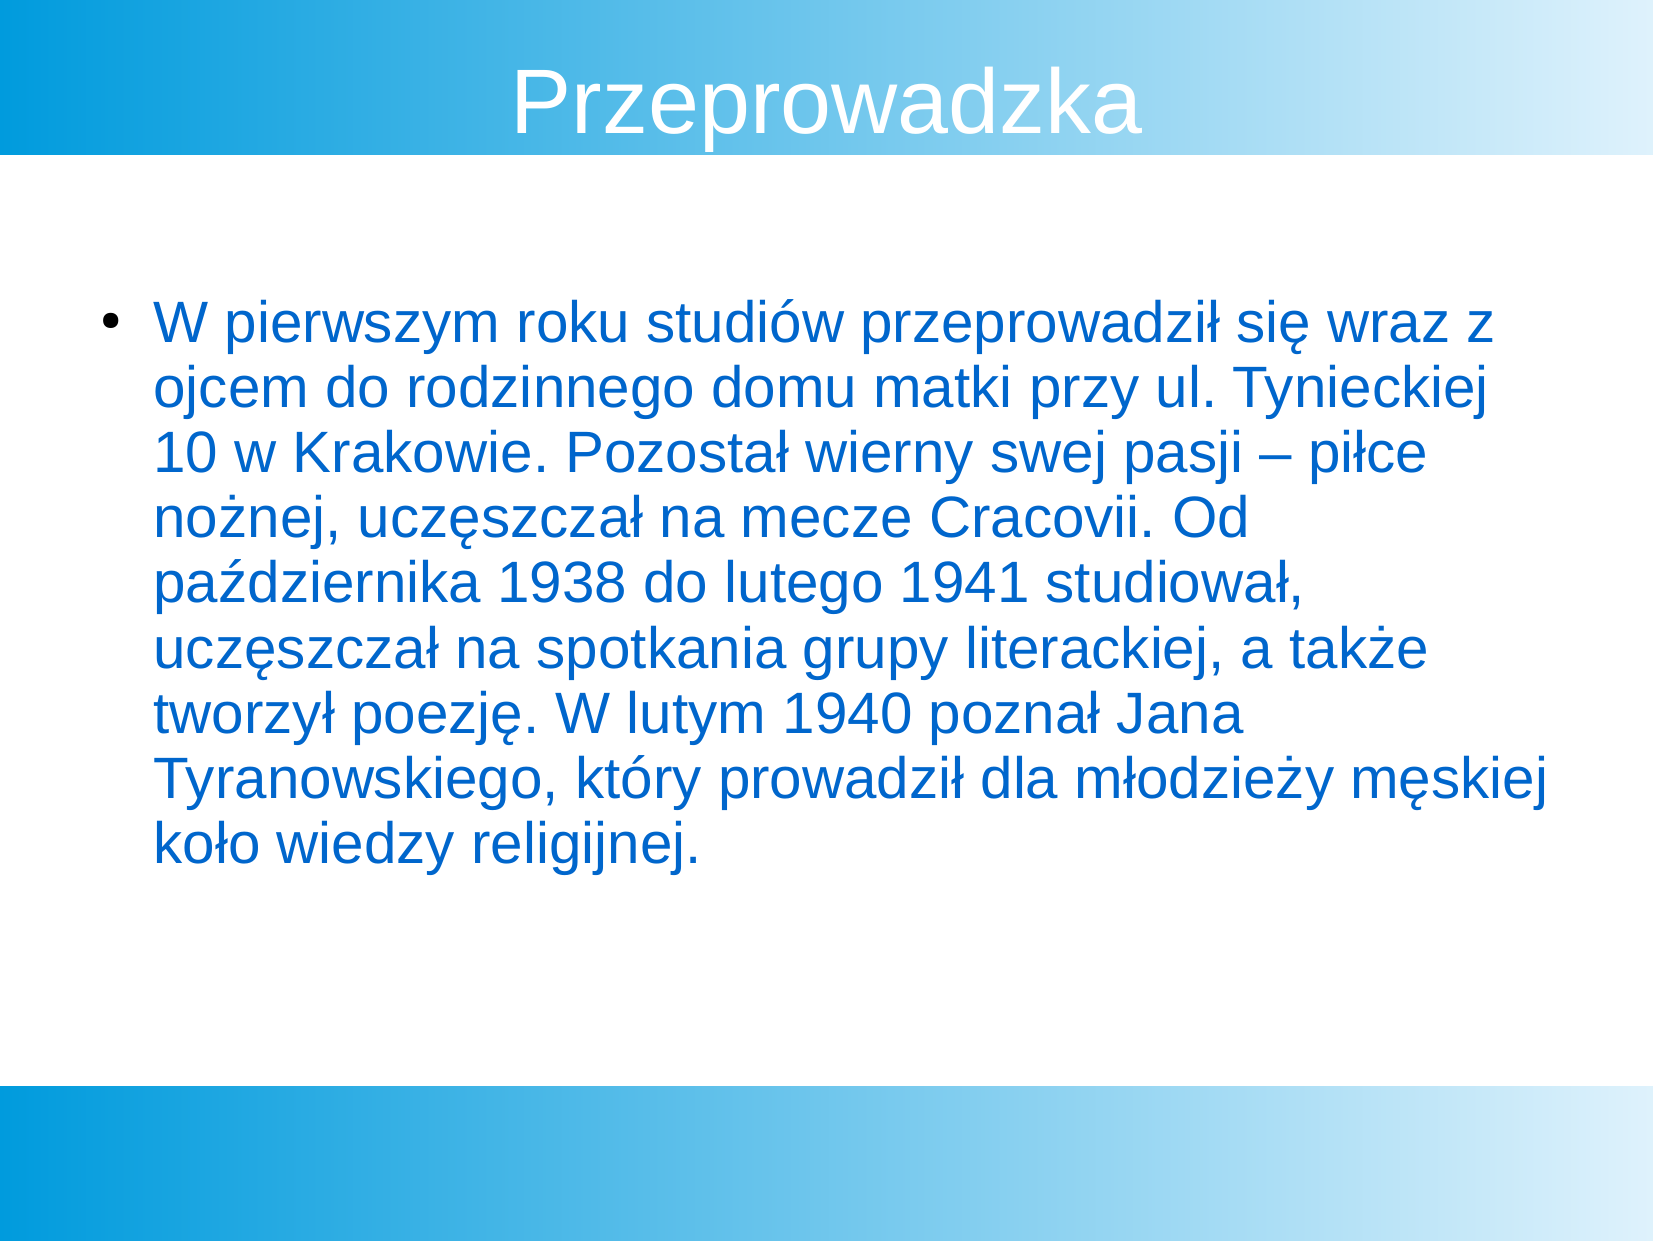

# Przeprowadzka
W pierwszym roku studiów przeprowadził się wraz z ojcem do rodzinnego domu matki przy ul. Tynieckiej 10 w Krakowie. Pozostał wierny swej pasji – piłce nożnej, uczęszczał na mecze Cracovii. Od października 1938 do lutego 1941 studiował, uczęszczał na spotkania grupy literackiej, a także tworzył poezję. W lutym 1940 poznał Jana Tyranowskiego, który prowadził dla młodzieży męskiej koło wiedzy religijnej.